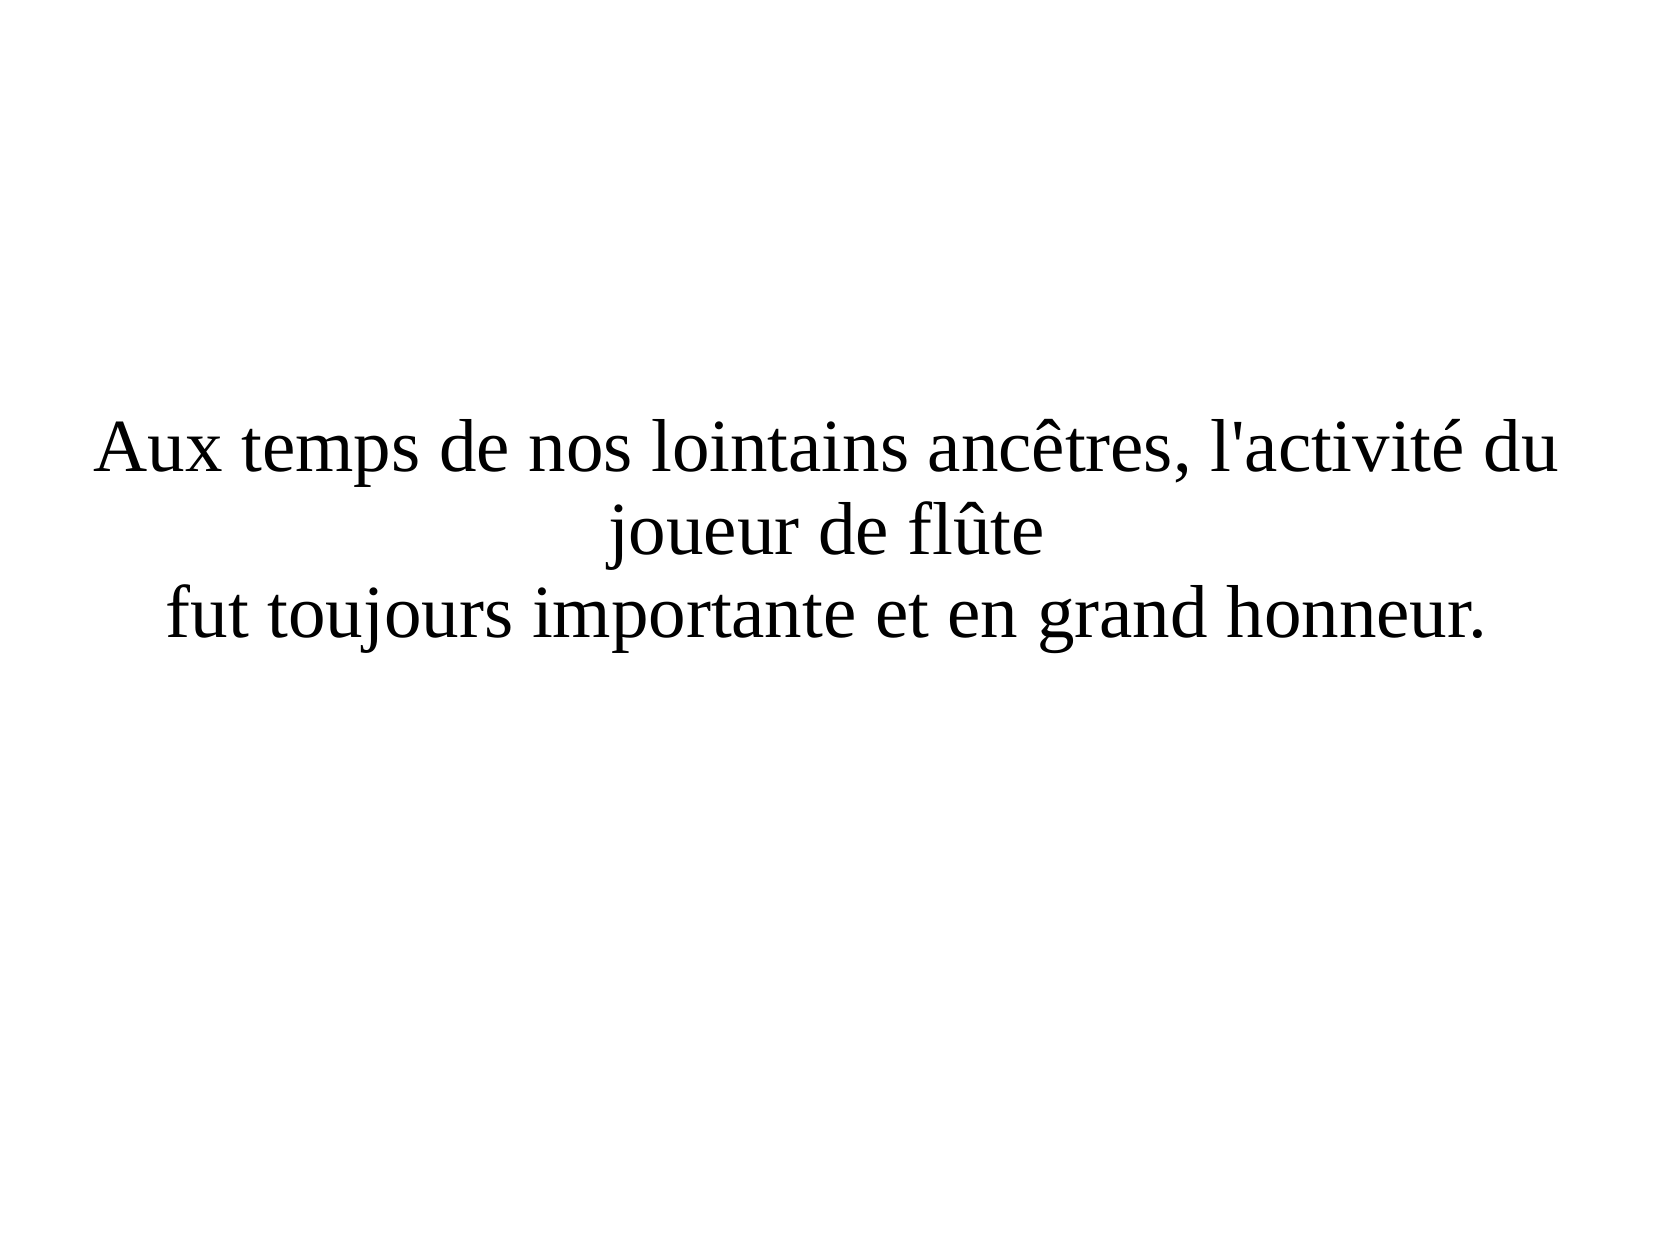

# Aux temps de nos lointains ancêtres, l'activité du joueur de flûte
fut toujours importante et en grand honneur.